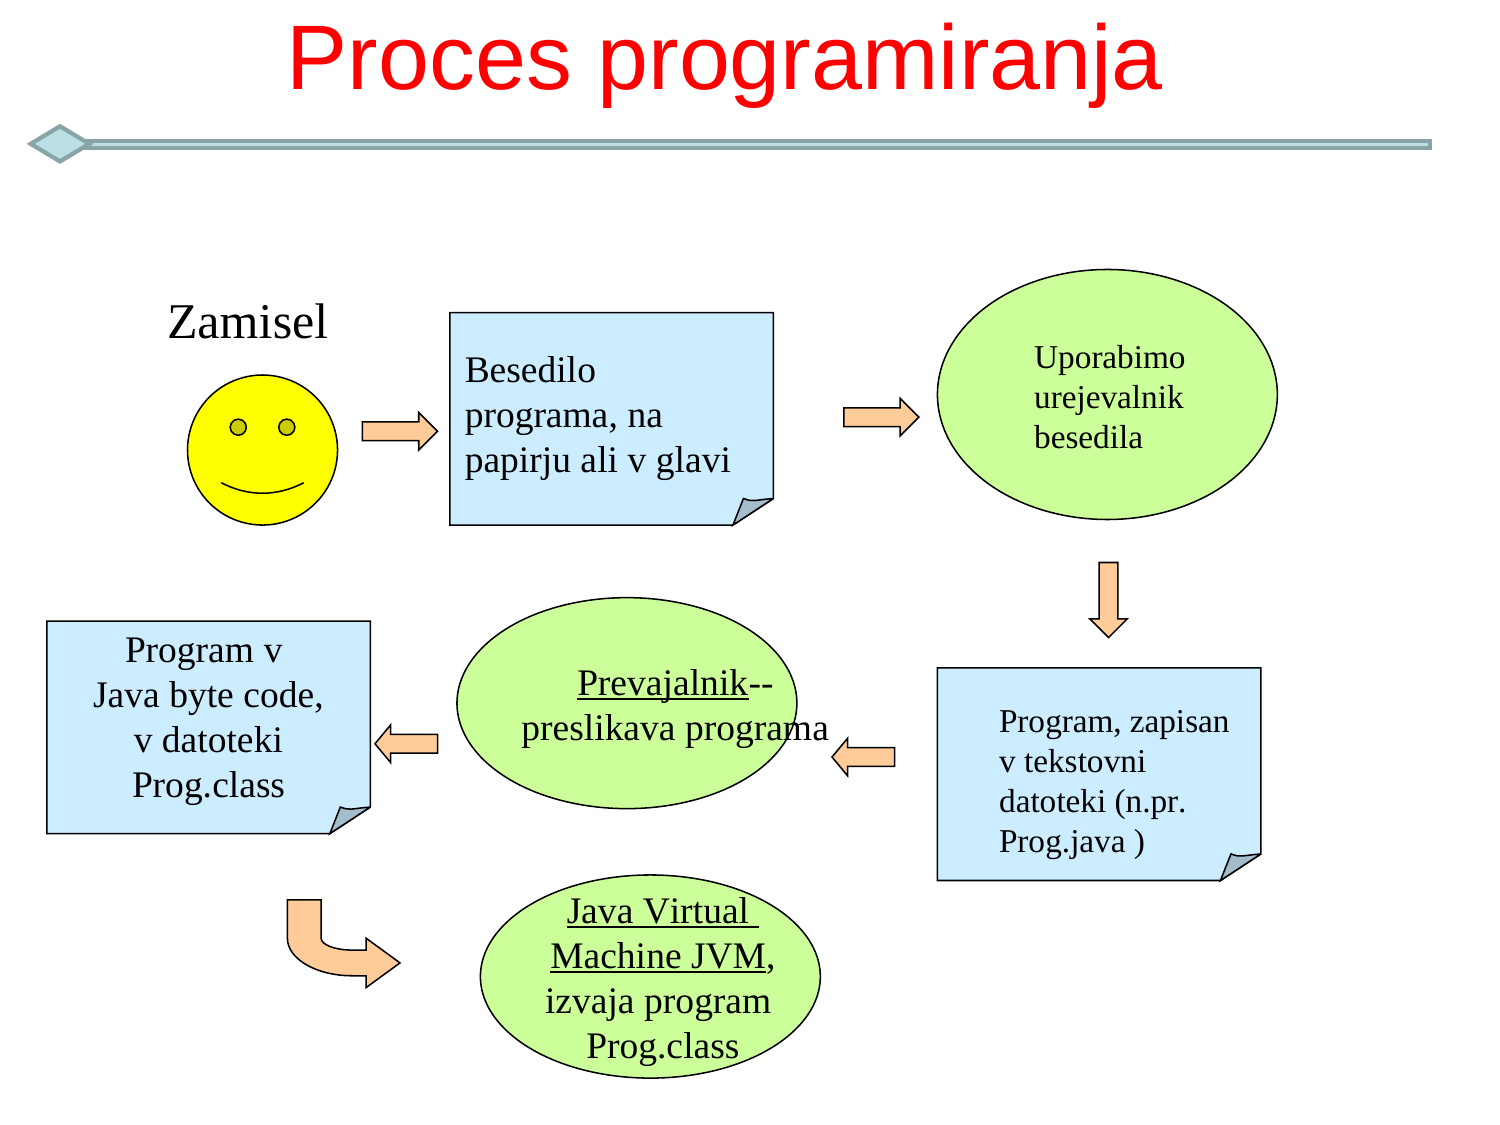

# Proces programiranja
Zamisel
Uporabimo urejevalnik besedila
Besedilo programa, na papirju ali v glavi
Prevajalnik--
preslikava programa
Program v
Java byte code,
v datoteki
Prog.class
Program, zapisan v tekstovni datoteki (n.pr. Prog.java )
Java Virtual
Machine JVM,
izvaja program
Prog.class